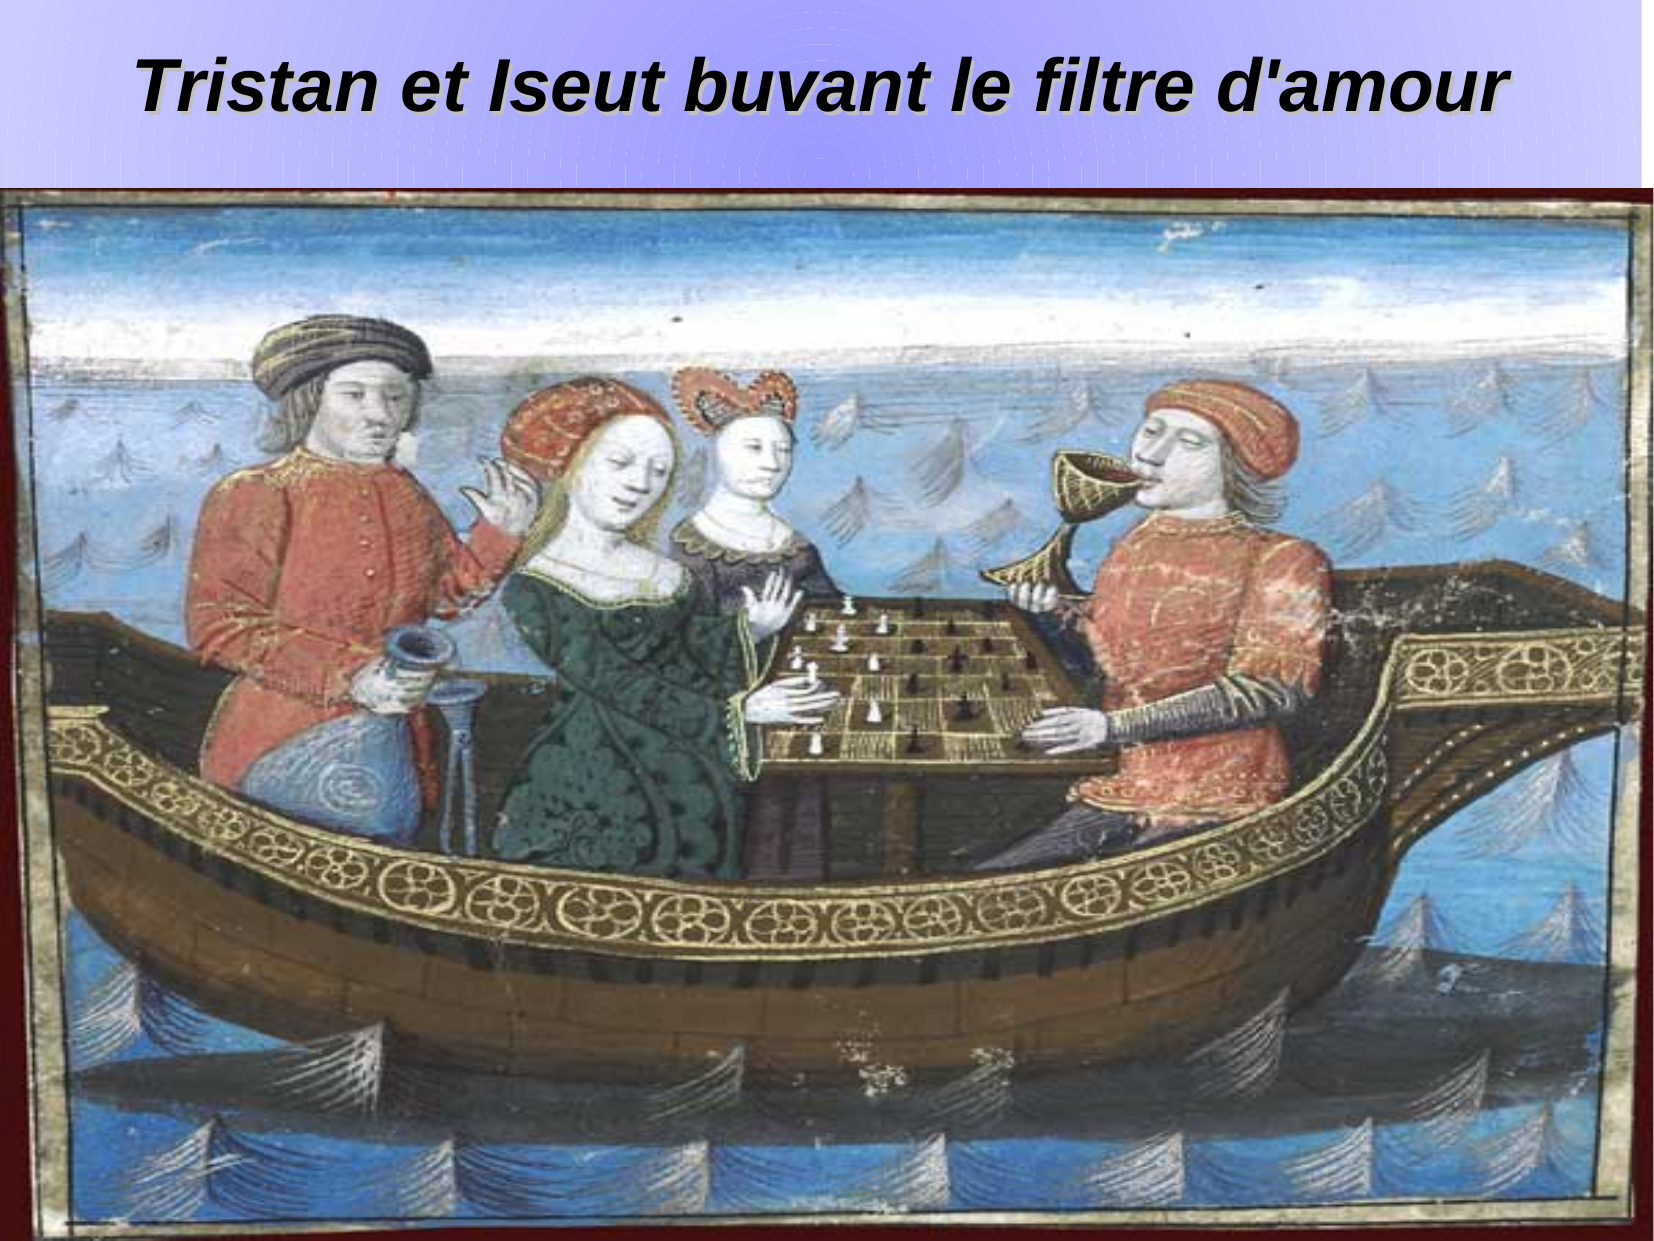

# Tristan et Iseut buvant le filtre d'amour